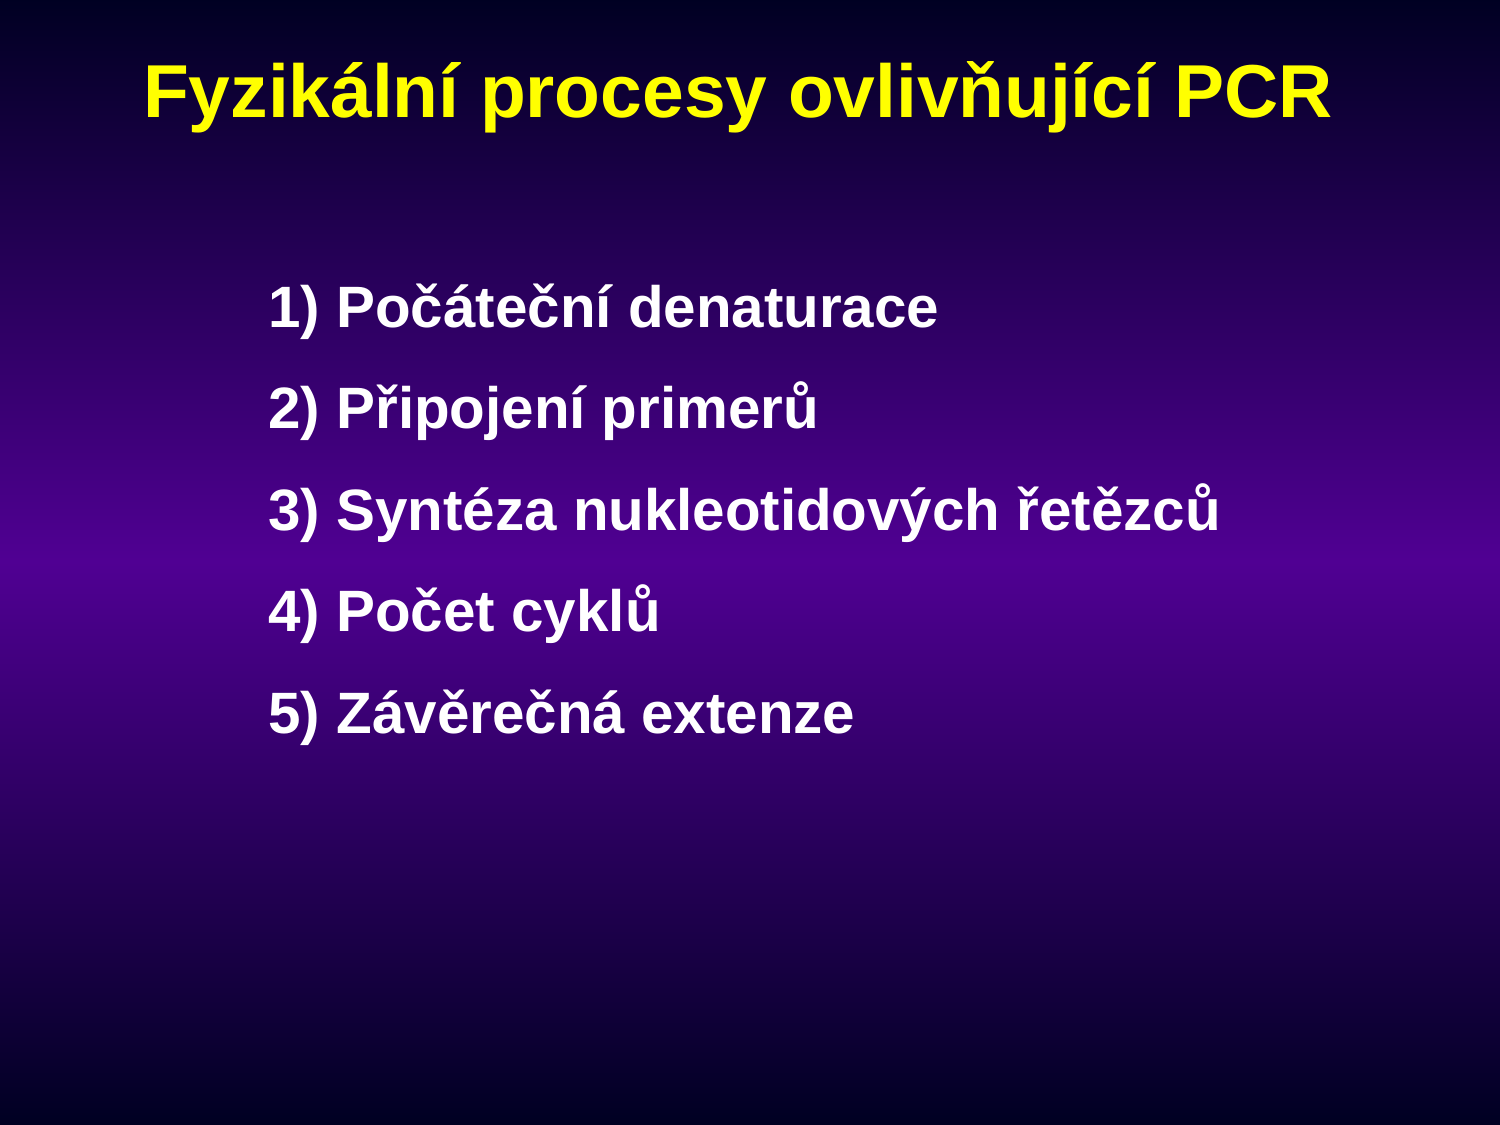

# Fyzikální procesy ovlivňující PCR
1) Počáteční denaturace
2) Připojení primerů
3) Syntéza nukleotidových řetězců
4) Počet cyklů
5) Závěrečná extenze